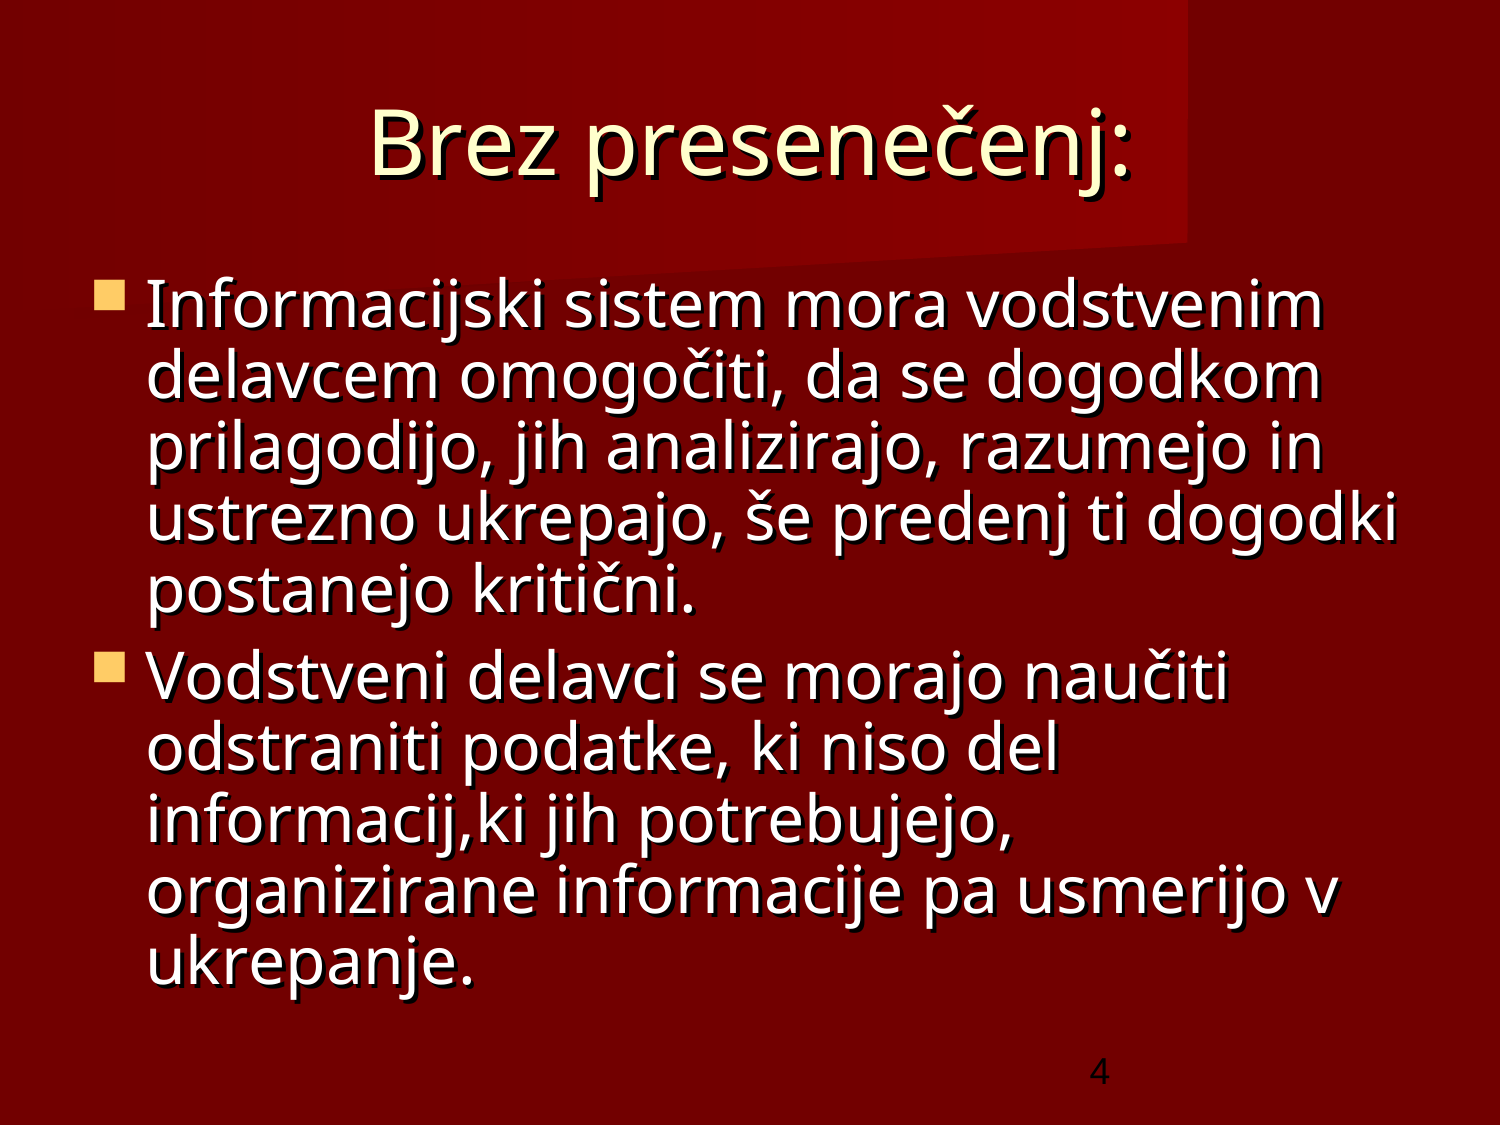

# Brez presenečenj:
Informacijski sistem mora vodstvenim delavcem omogočiti, da se dogodkom prilagodijo, jih analizirajo, razumejo in ustrezno ukrepajo, še predenj ti dogodki postanejo kritični.
Vodstveni delavci se morajo naučiti odstraniti podatke, ki niso del informacij,ki jih potrebujejo, organizirane informacije pa usmerijo v ukrepanje.
4